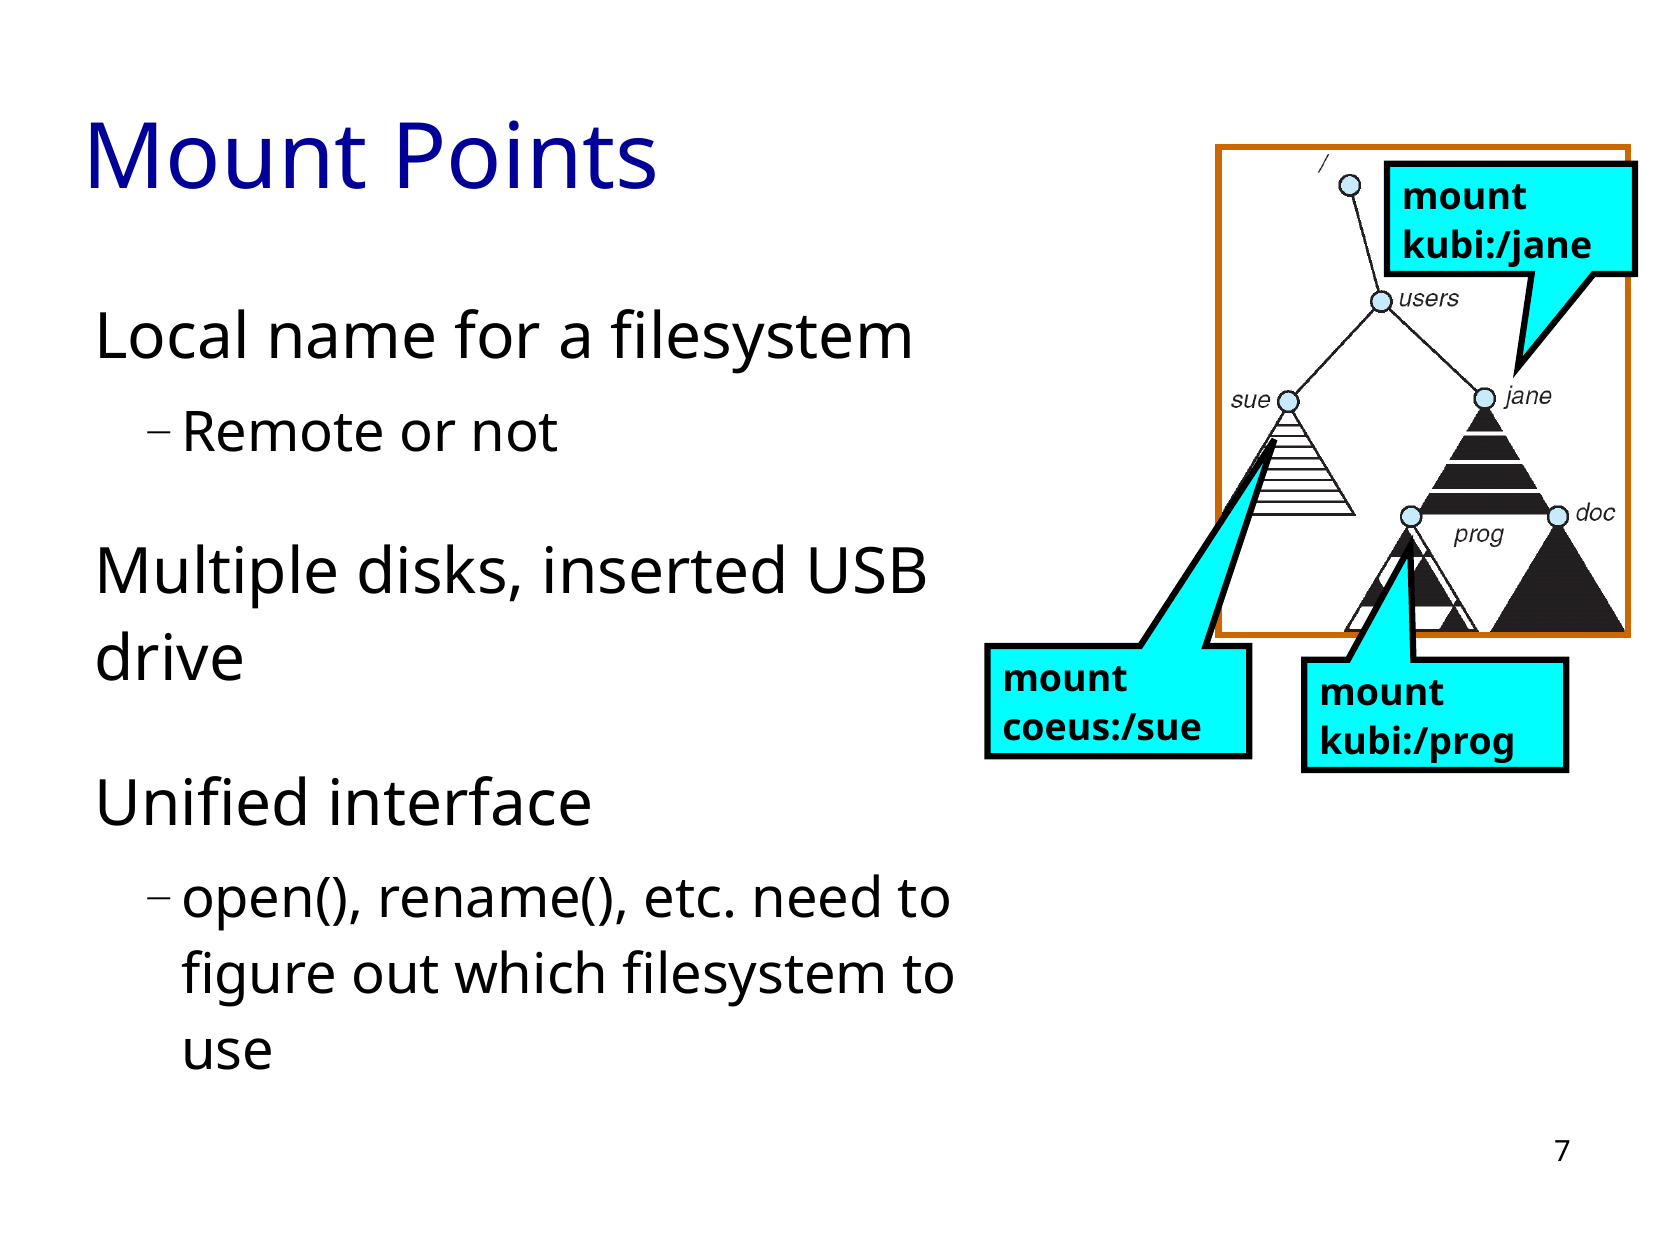

# Mount Points
mount
kubi:/jane
mount
coeus:/sue
mount
kubi:/prog
Local name for a filesystem
Remote or not
Multiple disks, inserted USB drive
Unified interface
open(), rename(), etc. need to figure out which filesystem to use
7